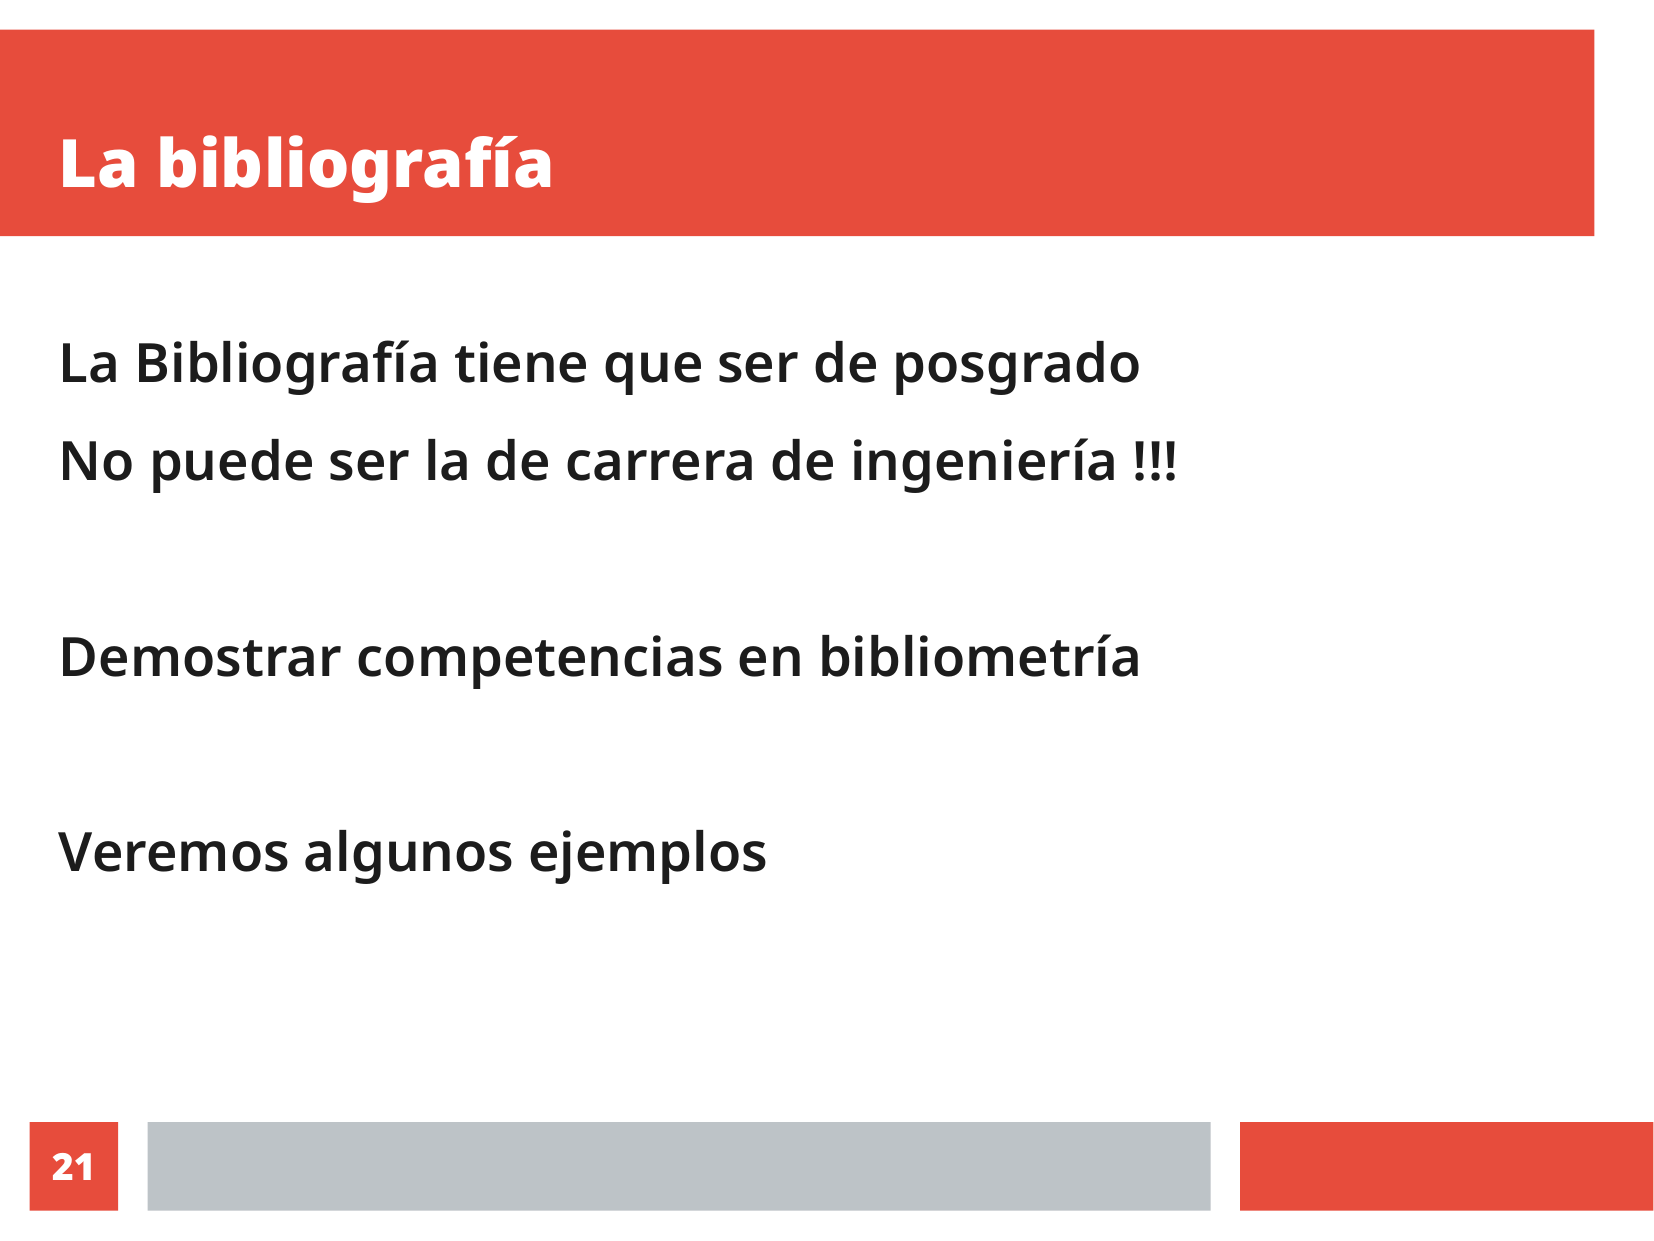

# La bibliografía
La Bibliografía tiene que ser de posgrado
No puede ser la de carrera de ingeniería !!!
Demostrar competencias en bibliometría
Veremos algunos ejemplos
21